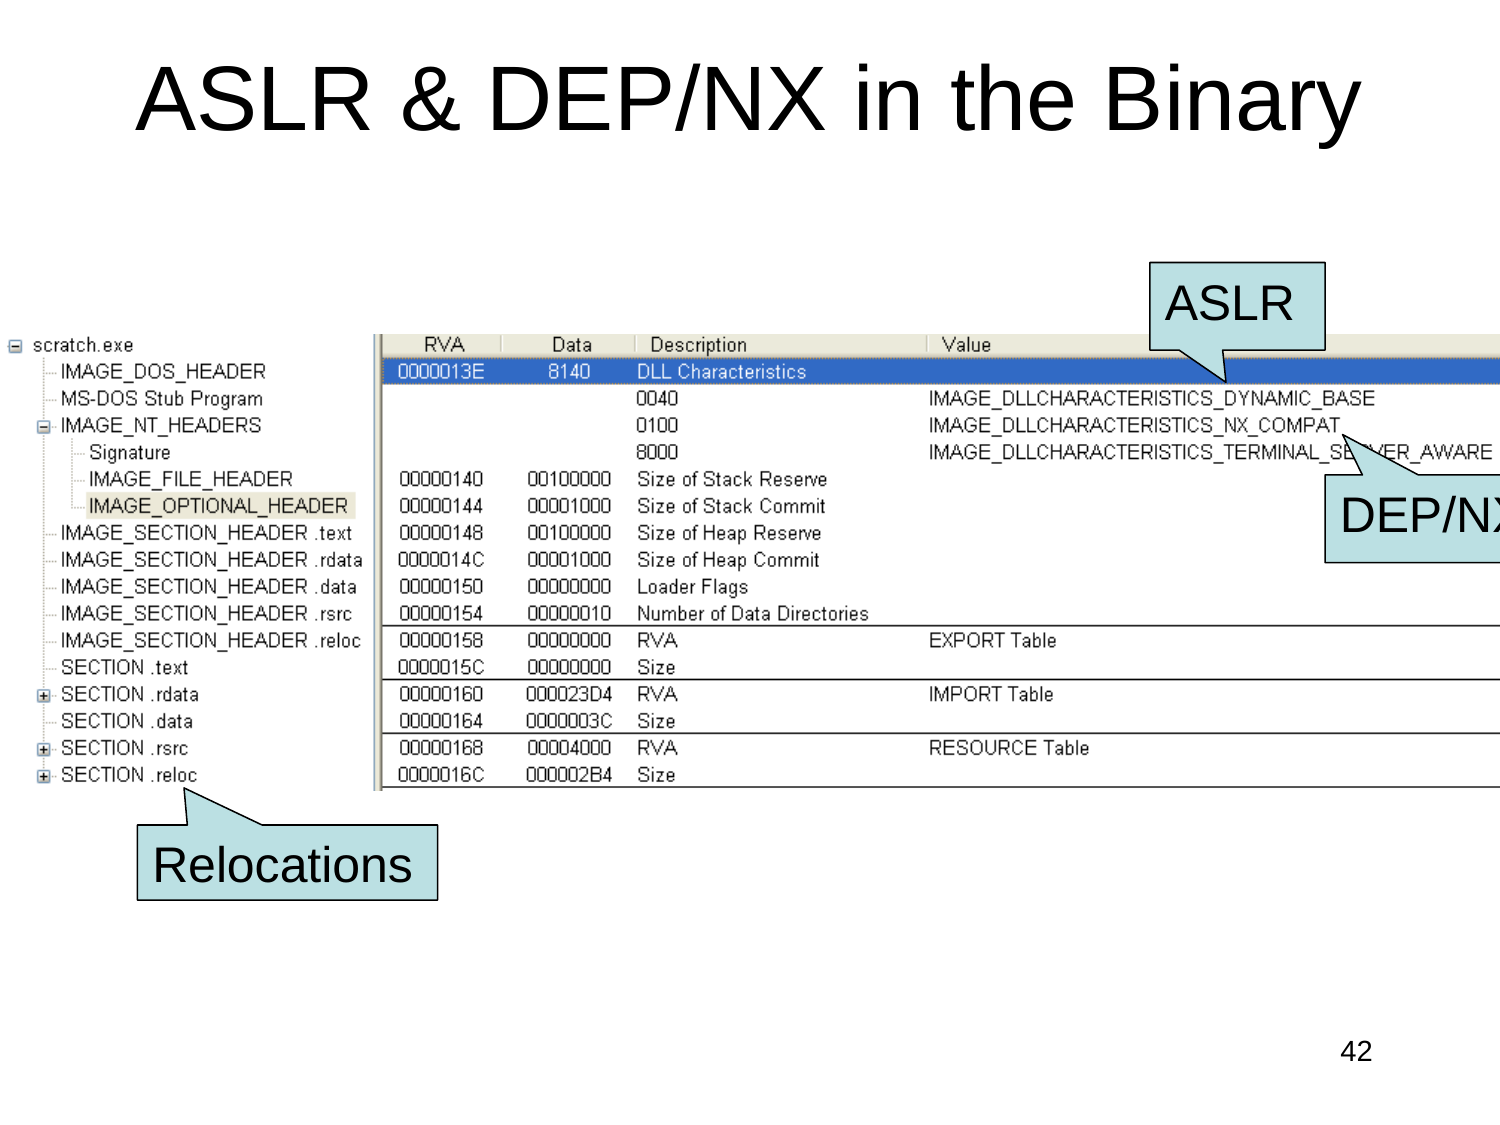

# ASLR & DEP/NX in the Binary
ASLR
DEP/NX
Relocations